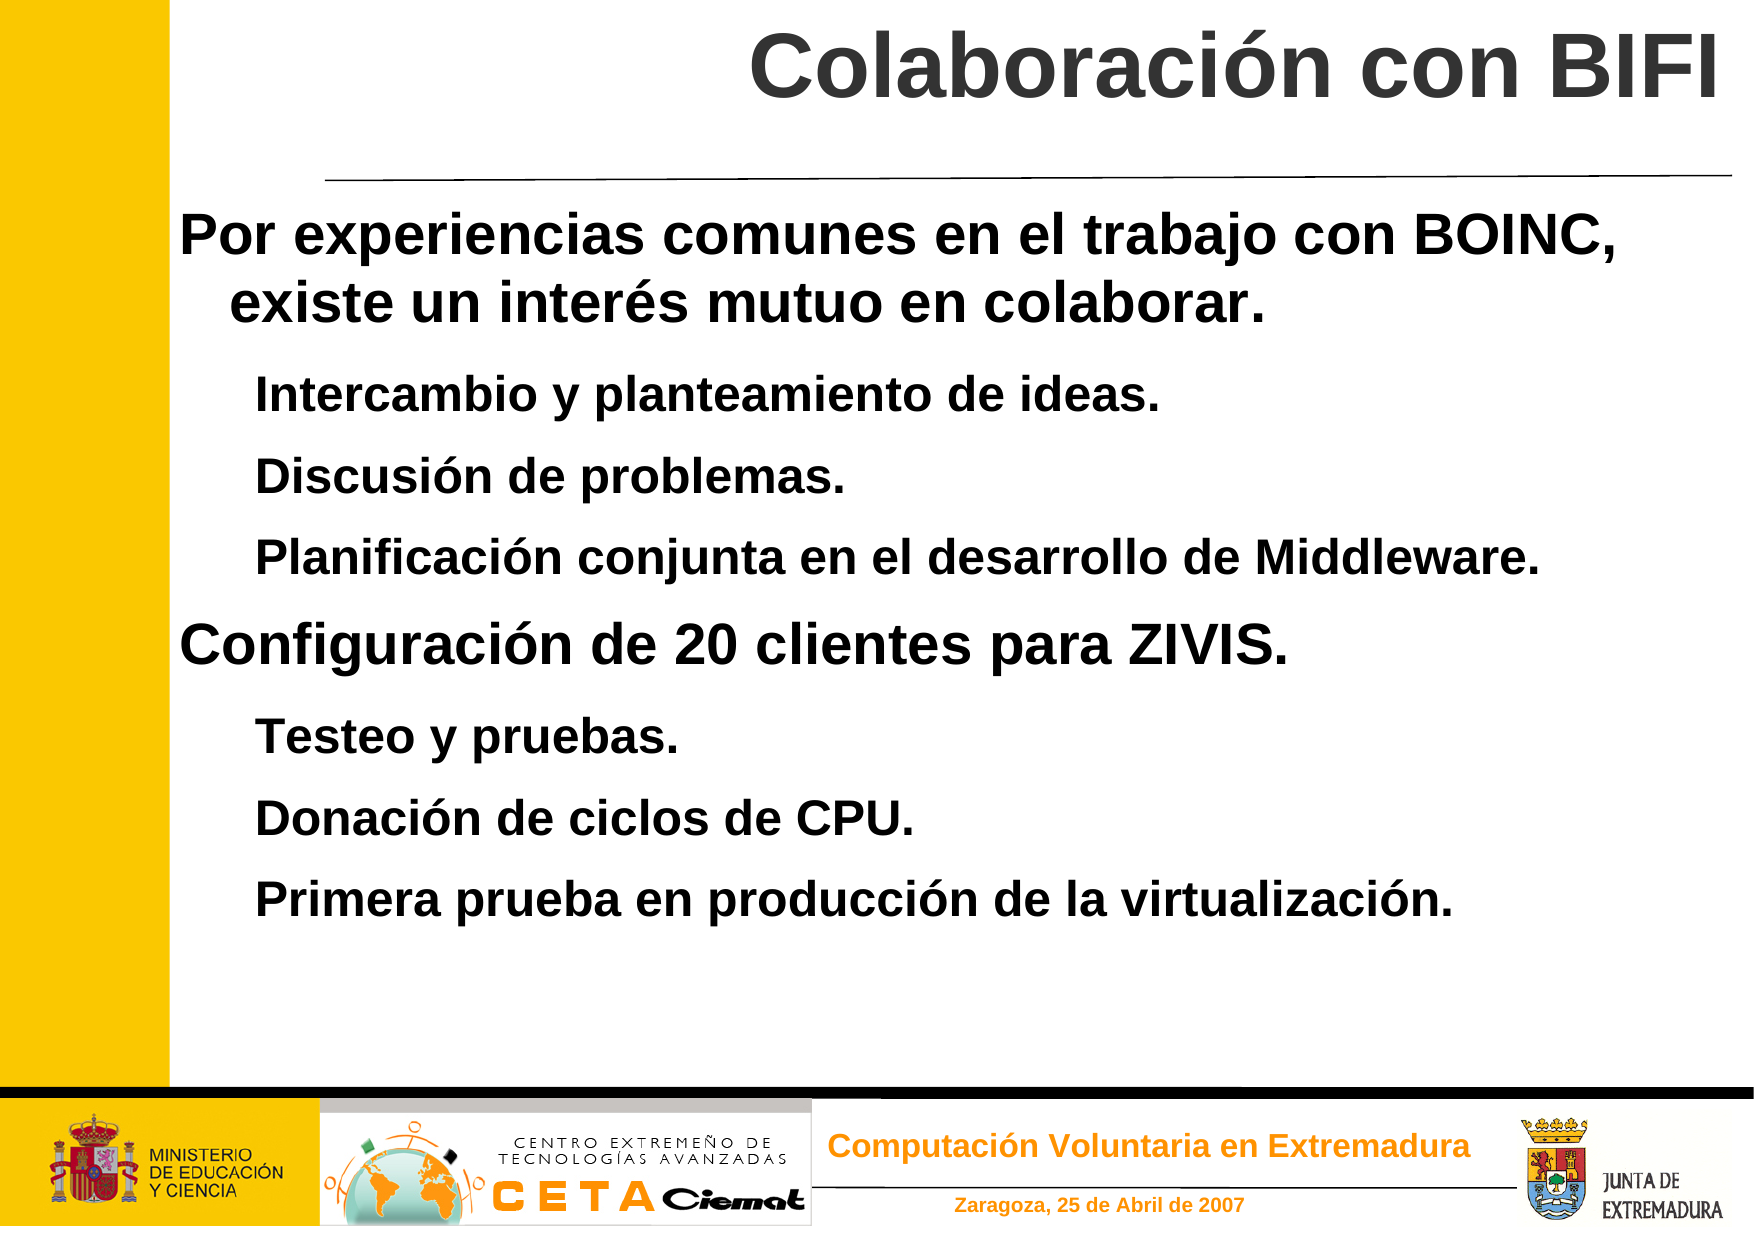

Colaboración con BIFI
# Por experiencias comunes en el trabajo con BOINC, existe un interés mutuo en colaborar.
Intercambio y planteamiento de ideas.
Discusión de problemas.
Planificación conjunta en el desarrollo de Middleware.
Configuración de 20 clientes para ZIVIS.
Testeo y pruebas.
Donación de ciclos de CPU.
Primera prueba en producción de la virtualización.